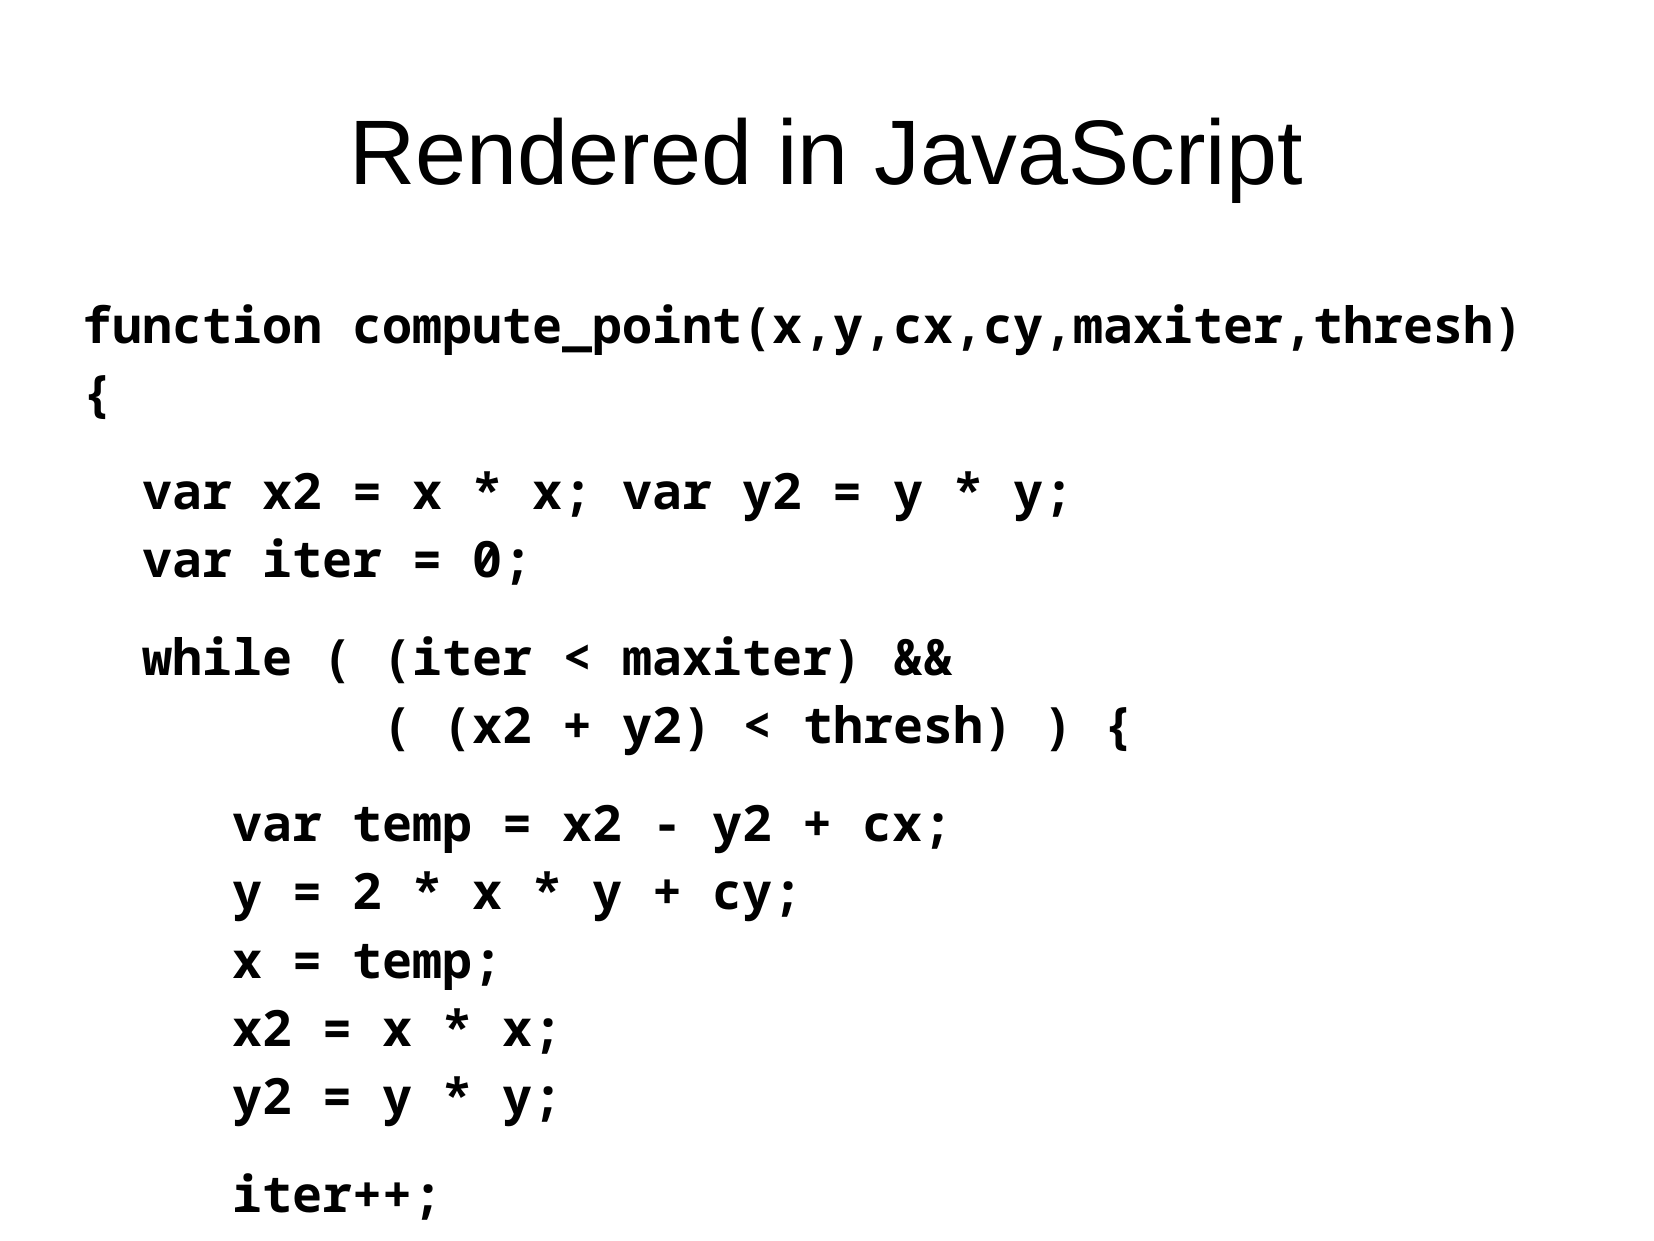

# Rendered in JavaScript
function compute_point(x,y,cx,cy,maxiter,thresh) {
 var x2 = x * x; var y2 = y * y;
 var iter = 0;
 while ( (iter < maxiter) &&
 ( (x2 + y2) < thresh) ) {
 var temp = x2 - y2 + cx;
 y = 2 * x * y + cy;
 x = temp;
 x2 = x * x;
 y2 = y * y;
 iter++;
 }
 return iter;
}